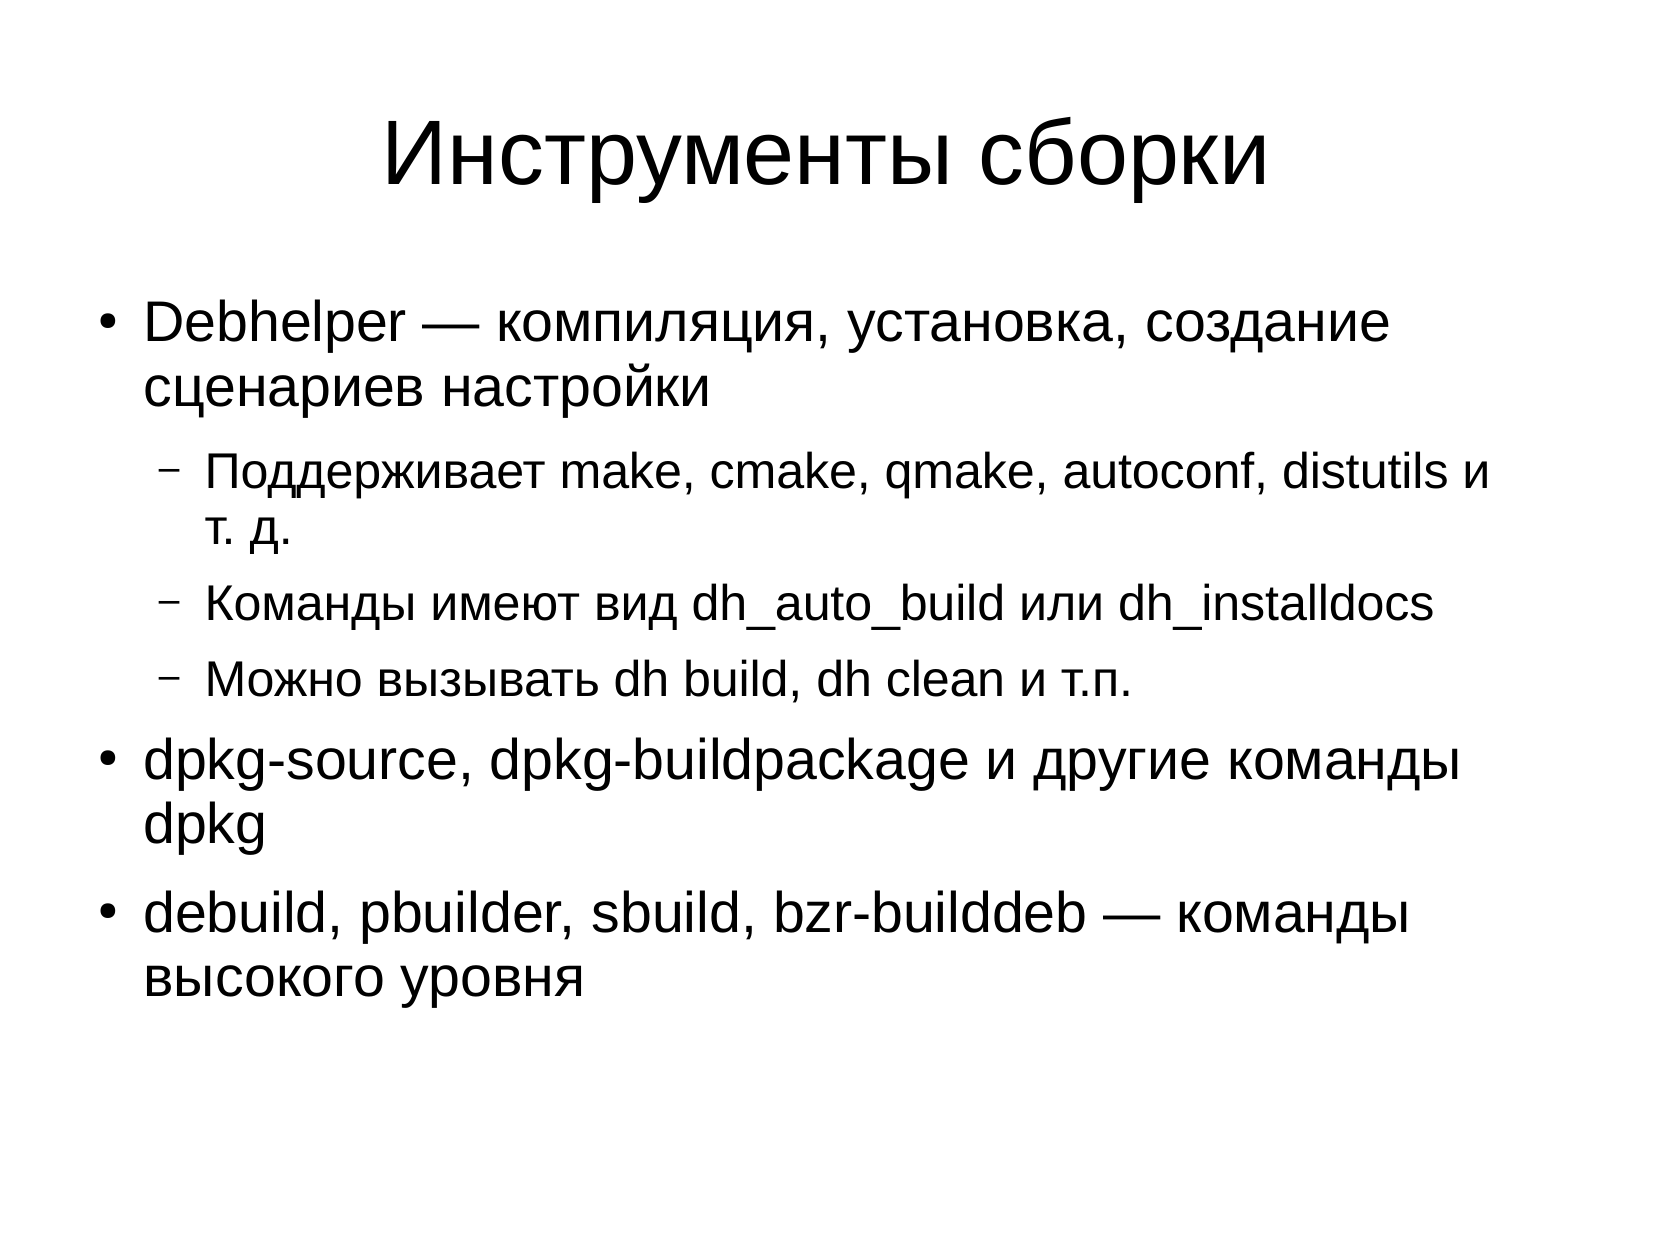

# Инструменты сборки
Debhelper — компиляция, установка, создание сценариев настройки
Поддерживает make, cmake, qmake, autoconf, distutils и т. д.
Команды имеют вид dh_auto_build или dh_installdocs
Можно вызывать dh build, dh clean и т.п.
dpkg-source, dpkg-buildpackage и другие команды dpkg
debuild, pbuilder, sbuild, bzr-builddeb — команды высокого уровня